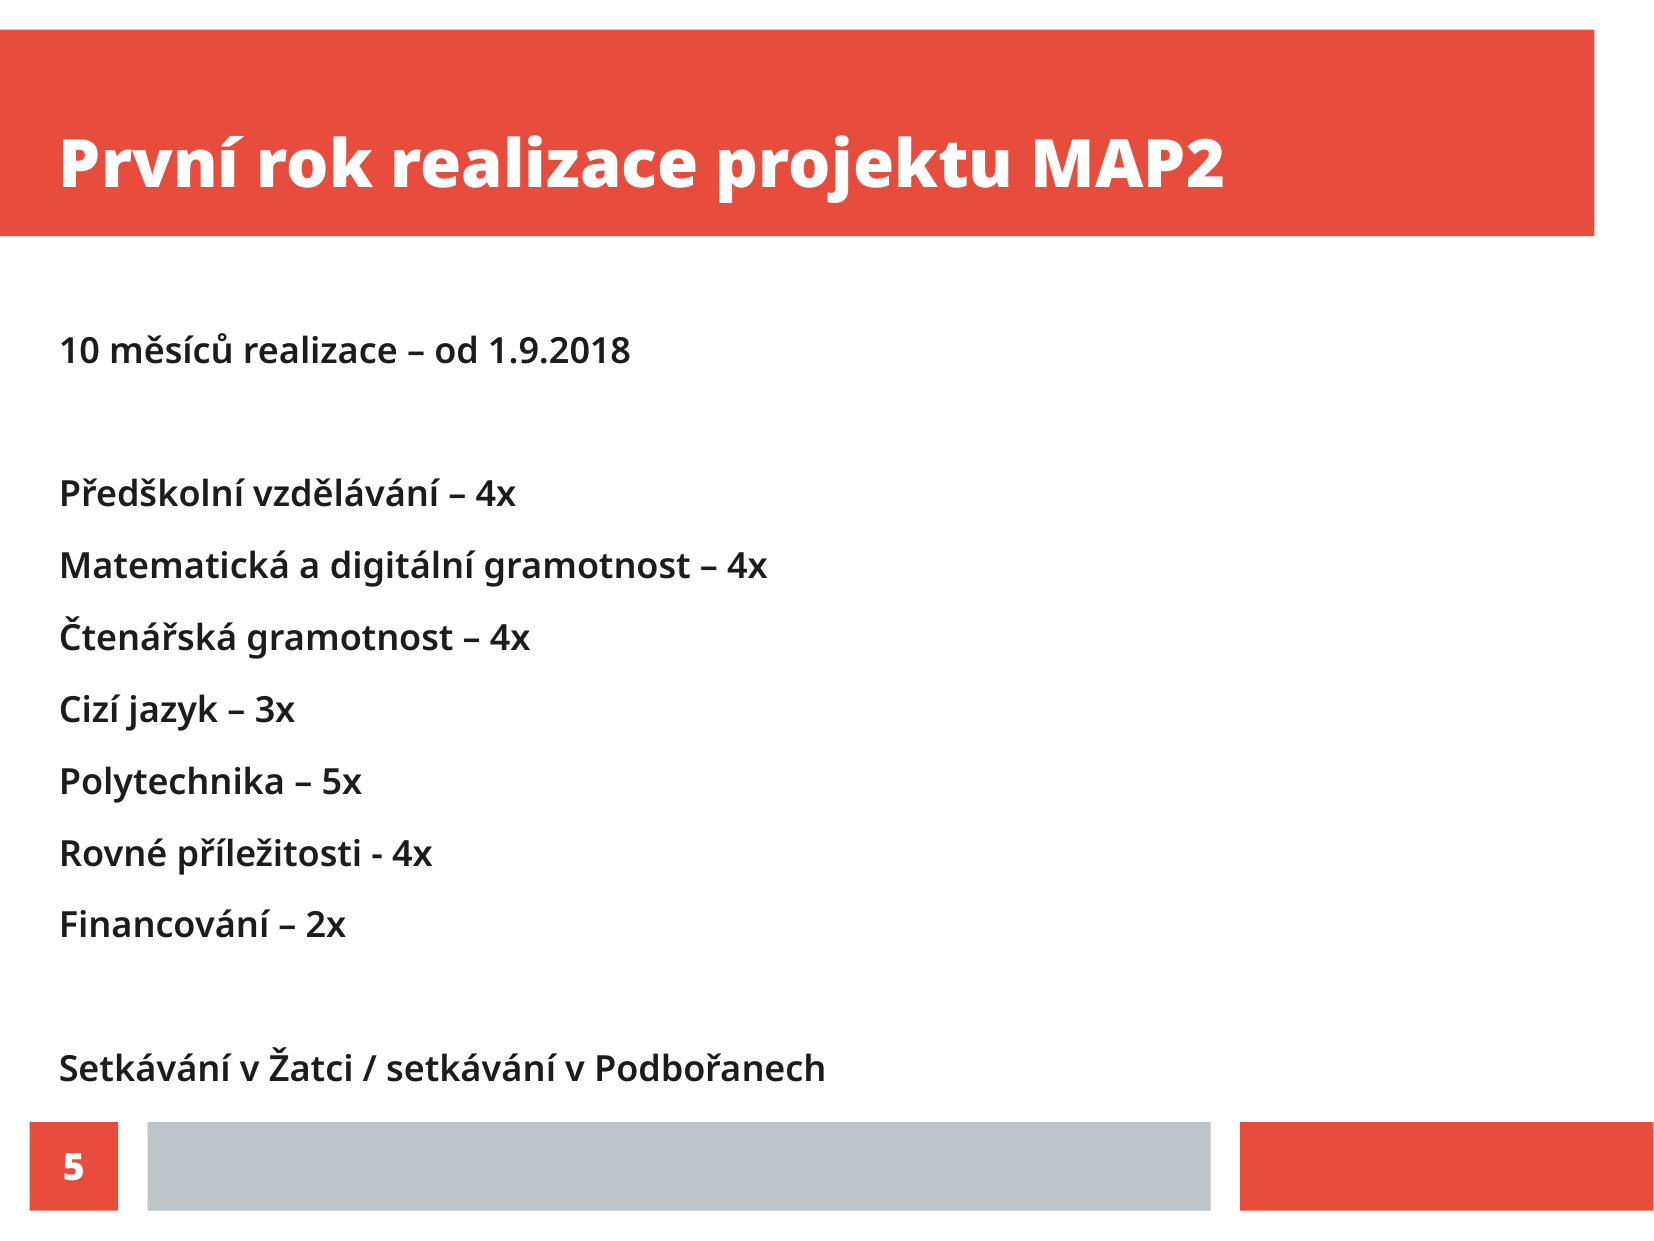

# První rok realizace projektu MAP2
10 měsíců realizace – od 1.9.2018
Předškolní vzdělávání – 4x
Matematická a digitální gramotnost – 4x
Čtenářská gramotnost – 4x
Cizí jazyk – 3x
Polytechnika – 5x
Rovné příležitosti - 4x
Financování – 2x
Setkávání v Žatci / setkávání v Podbořanech
5